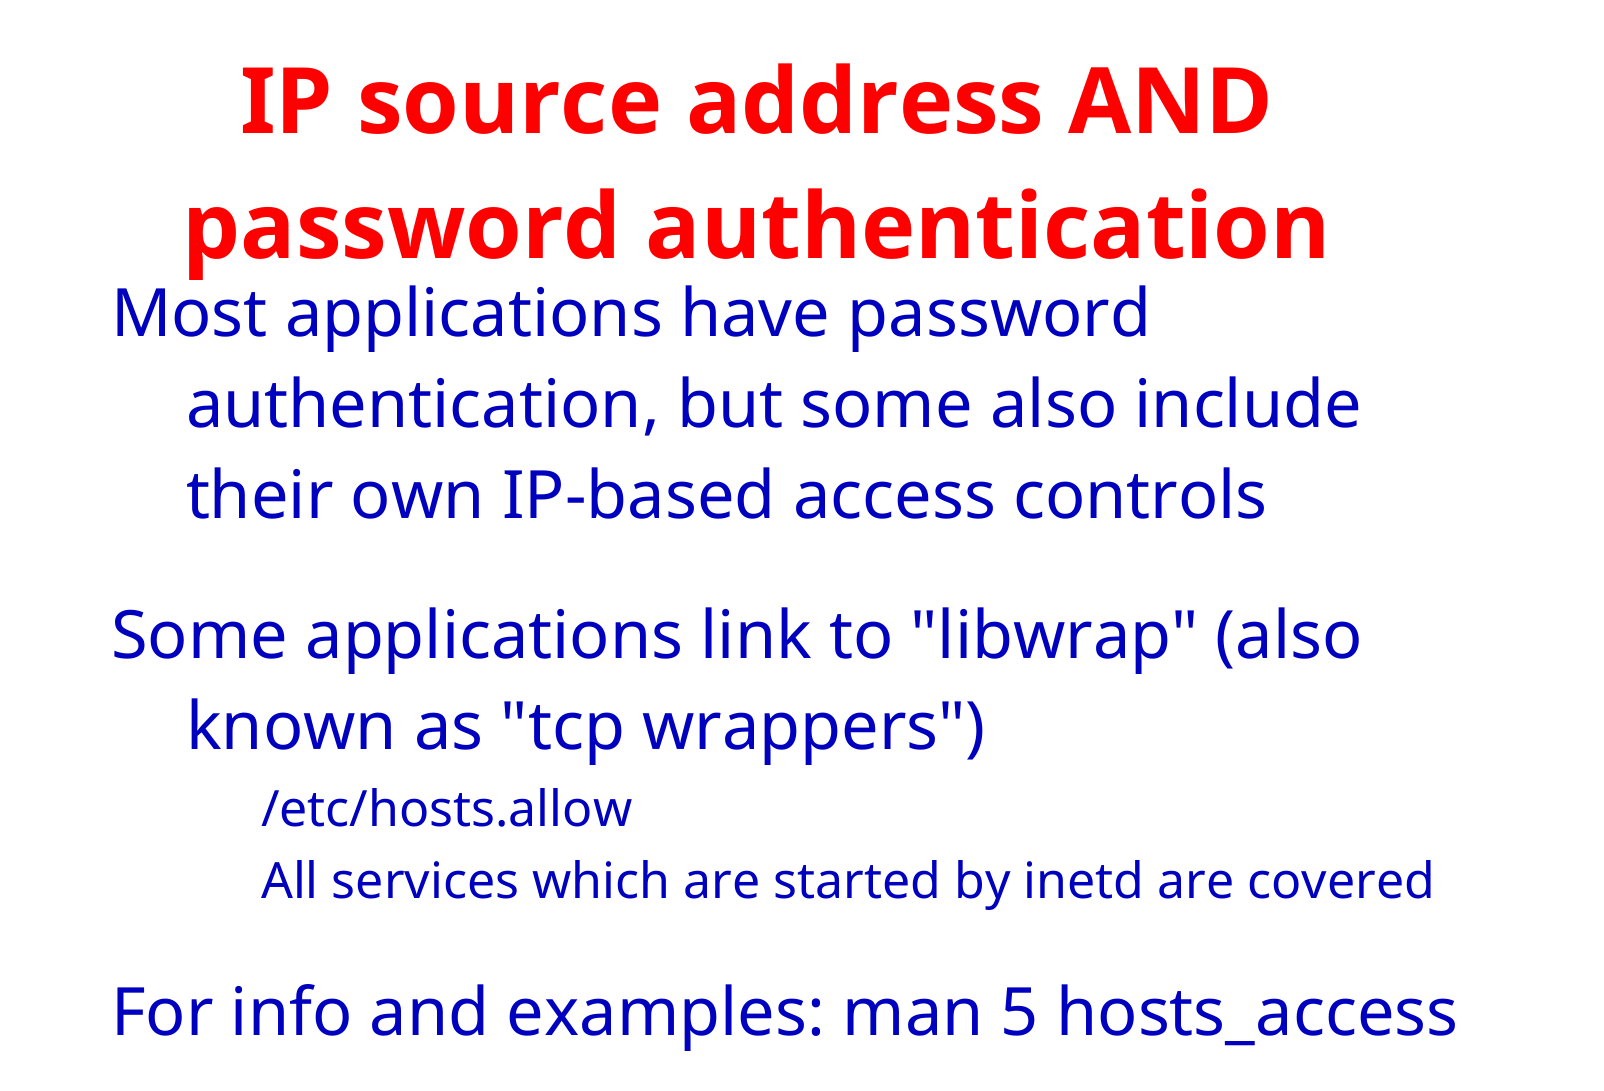

# IP source address AND password authentication
Most applications have password authentication, but some also include their own IP-based access controls
Some applications link to "libwrap" (also known as "tcp wrappers")
/etc/hosts.allow
All services which are started by inetd are covered
For info and examples: man 5 hosts_access